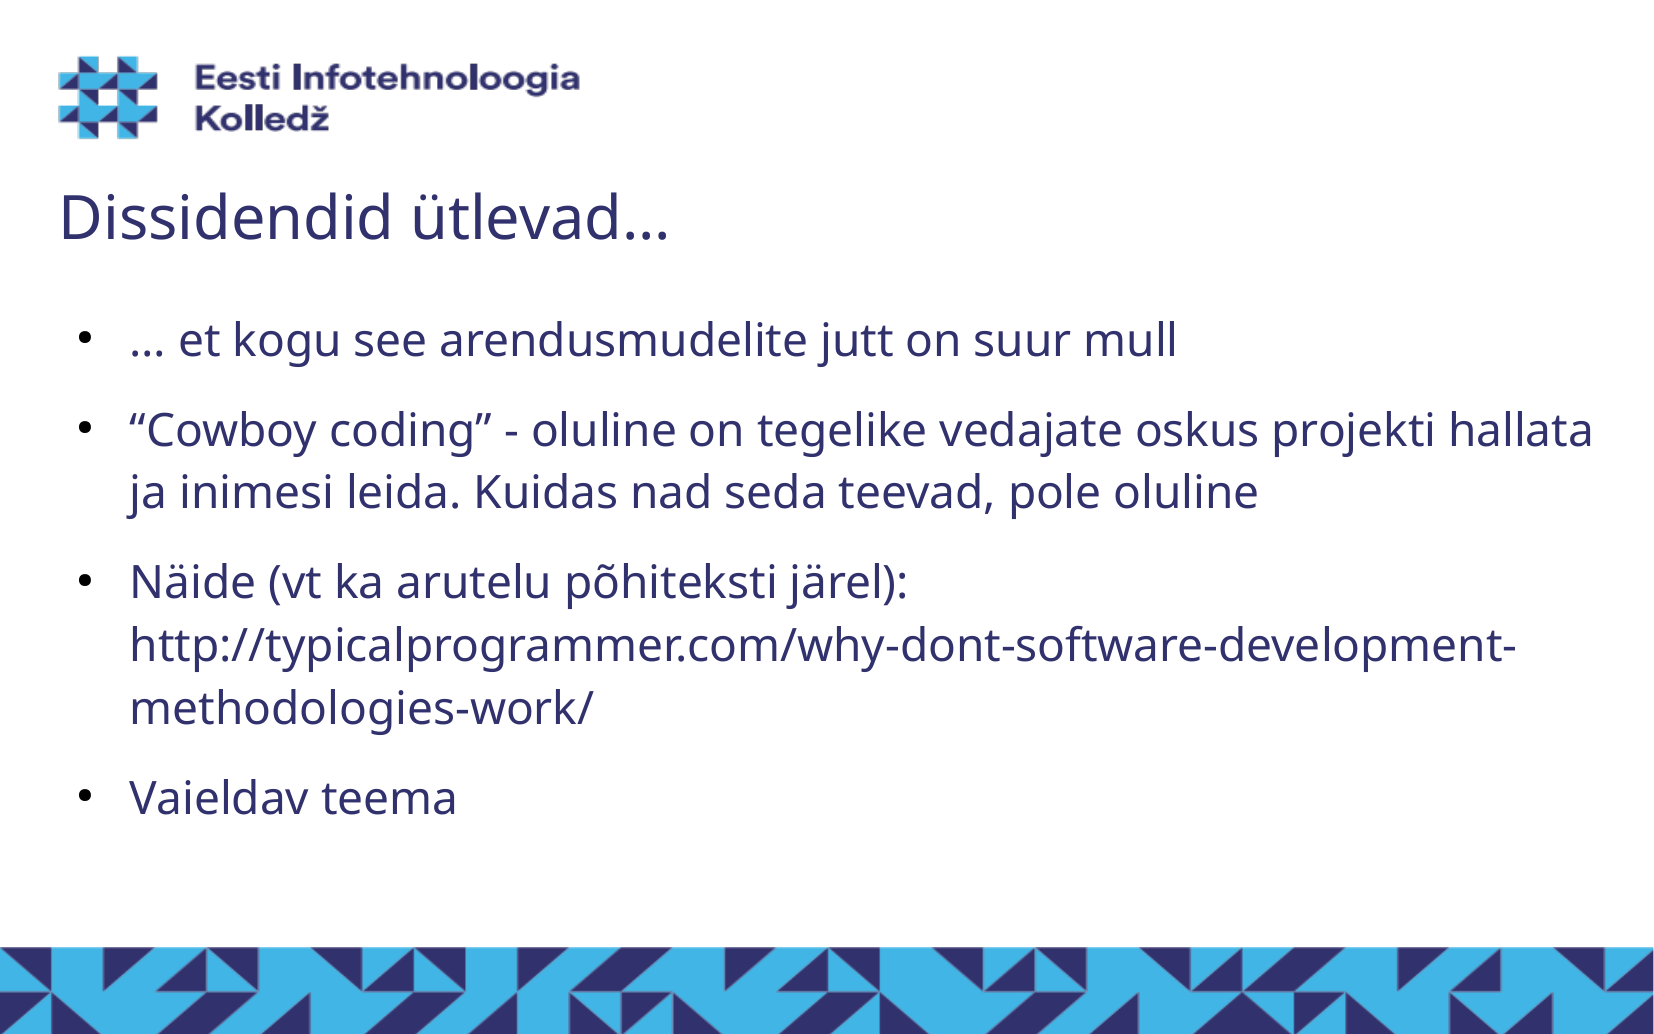

# Dissidendid ütlevad...
… et kogu see arendusmudelite jutt on suur mull
“Cowboy coding” - oluline on tegelike vedajate oskus projekti hallata ja inimesi leida. Kuidas nad seda teevad, pole oluline
Näide (vt ka arutelu põhiteksti järel): http://typicalprogrammer.com/why-dont-software-development-methodologies-work/
Vaieldav teema